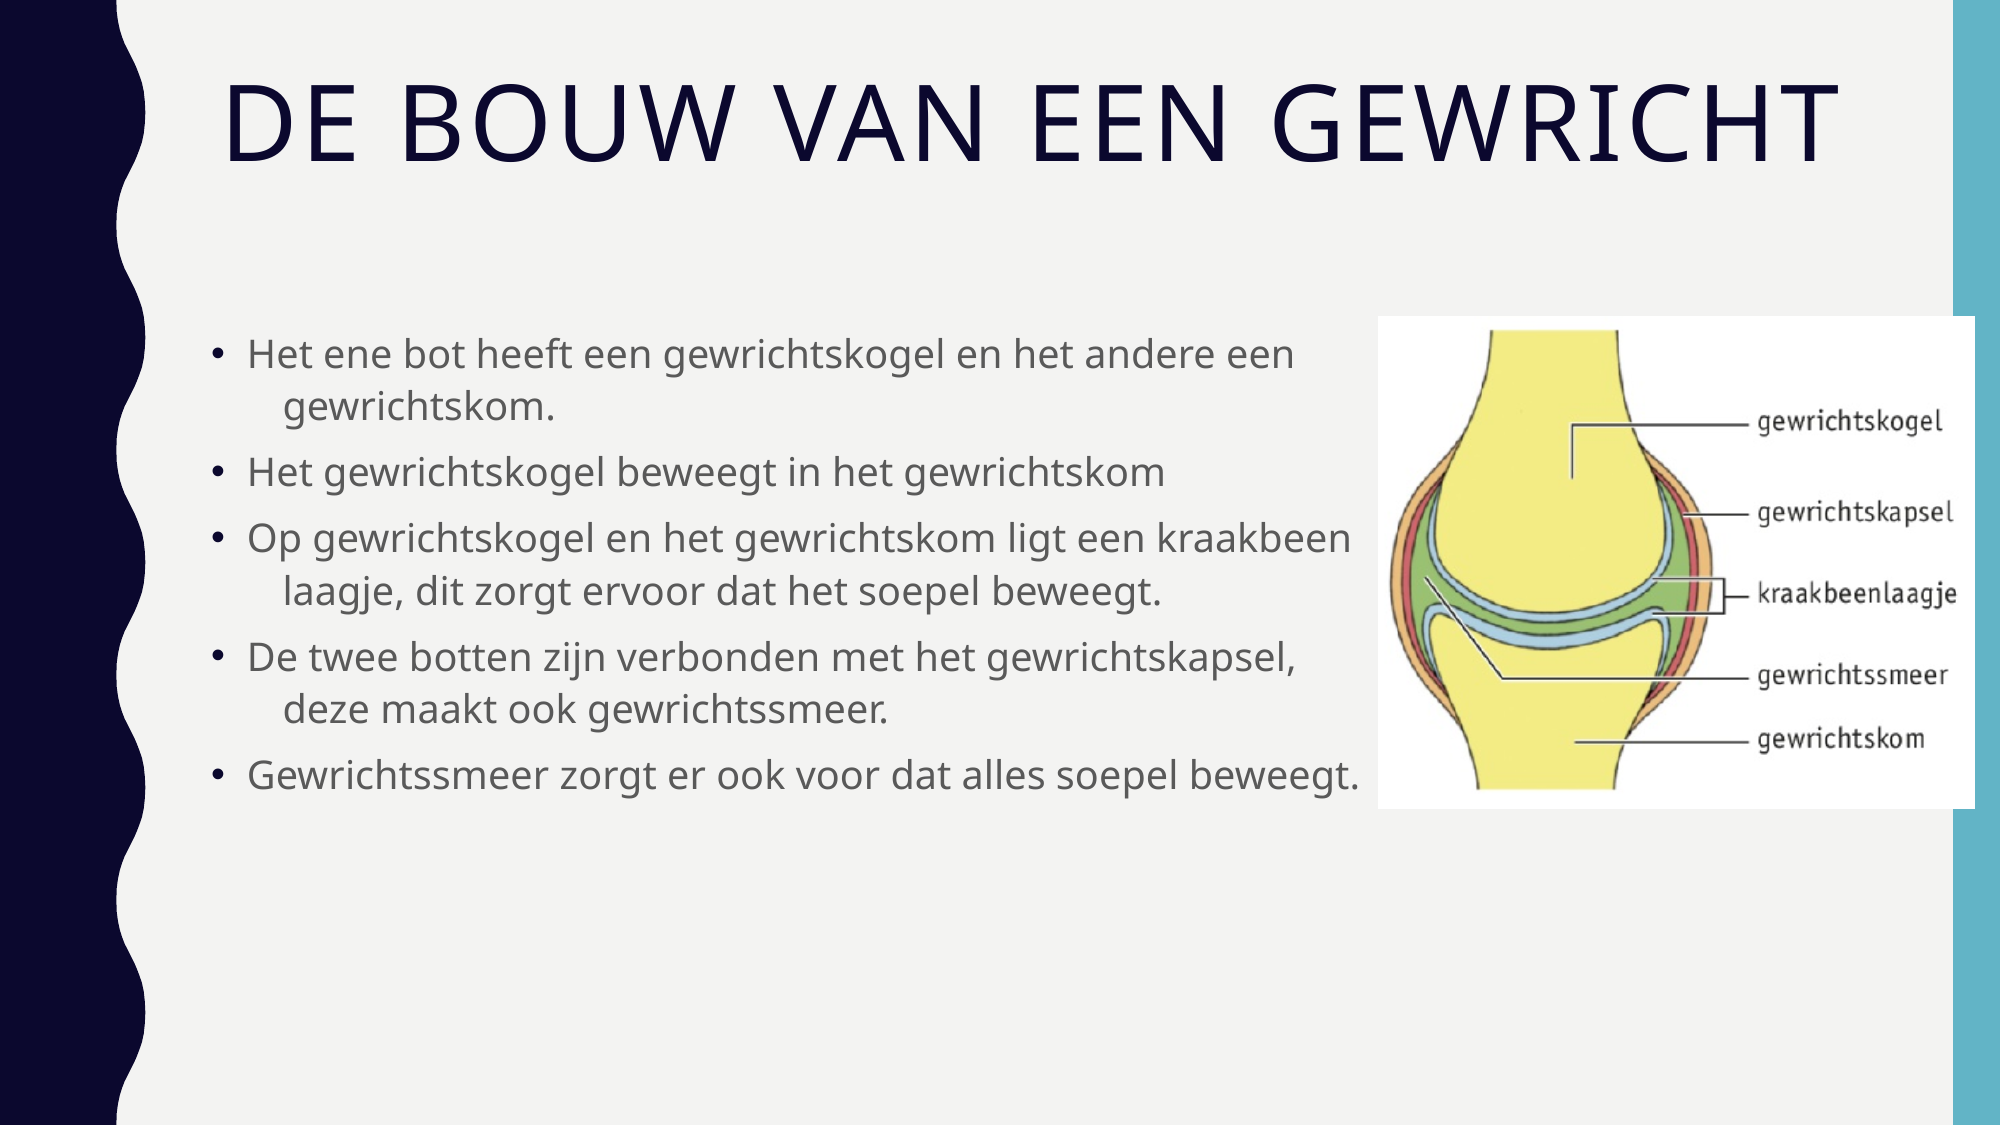

# De bouw van een gewricht
Het ene bot heeft een gewrichtskogel en het andere een gewrichtskom.
Het gewrichtskogel beweegt in het gewrichtskom
Op gewrichtskogel en het gewrichtskom ligt een kraakbeen laagje, dit zorgt ervoor dat het soepel beweegt.
De twee botten zijn verbonden met het gewrichtskapsel, deze maakt ook gewrichtssmeer.
Gewrichtssmeer zorgt er ook voor dat alles soepel beweegt.